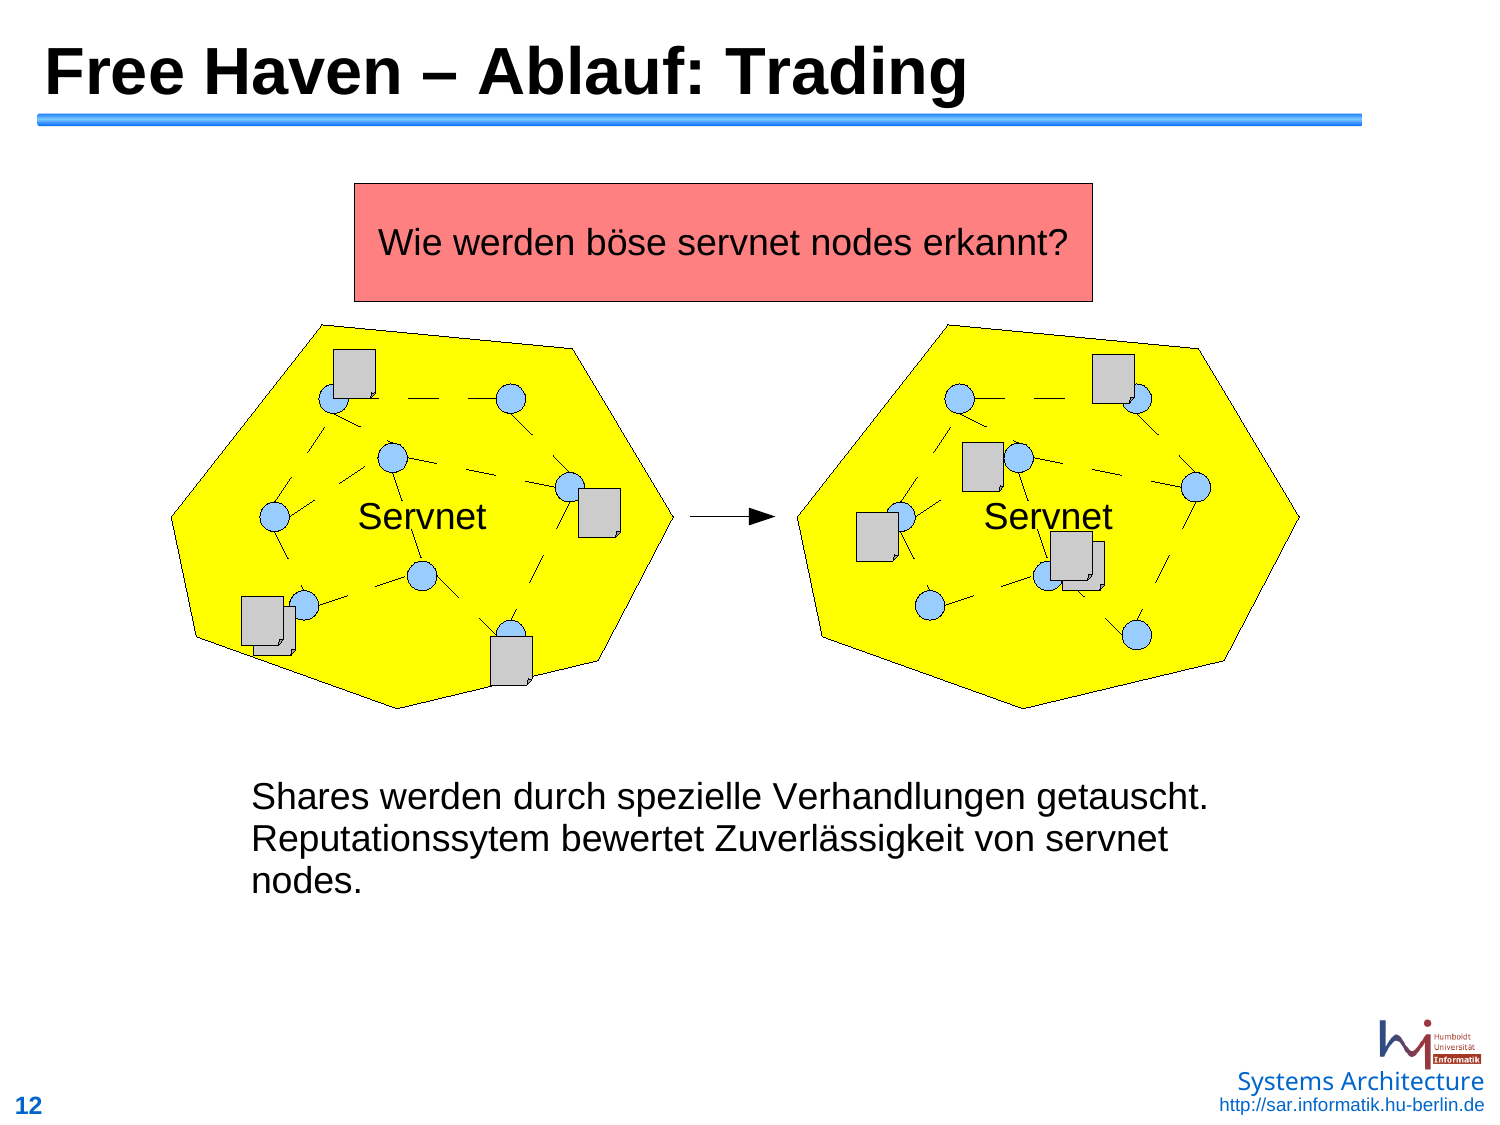

# Free Haven – Ablauf: Trading
Wie werden böse servnet nodes erkannt?
Servnet
Servnet
Shares werden durch spezielle Verhandlungen getauscht. Reputationssytem bewertet Zuverlässigkeit von servnet nodes.